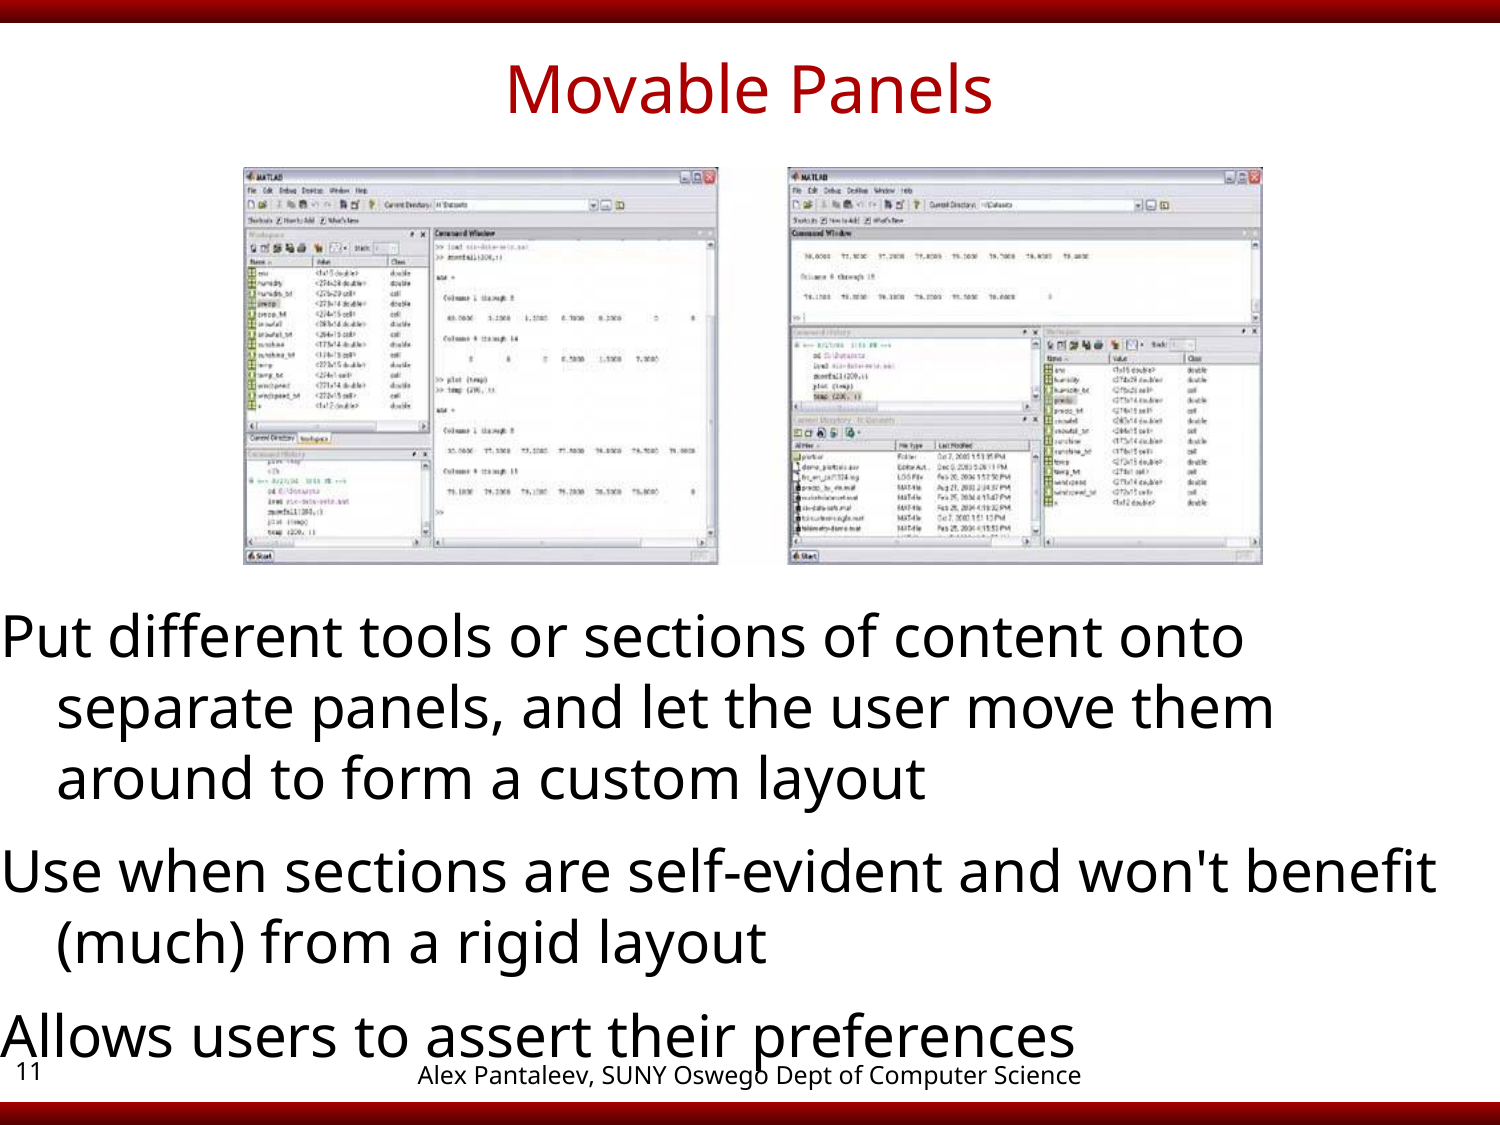

# Movable Panels
Put different tools or sections of content onto separate panels, and let the user move them around to form a custom layout
Use when sections are self-evident and won't benefit (much) from a rigid layout
Allows users to assert their preferences
11